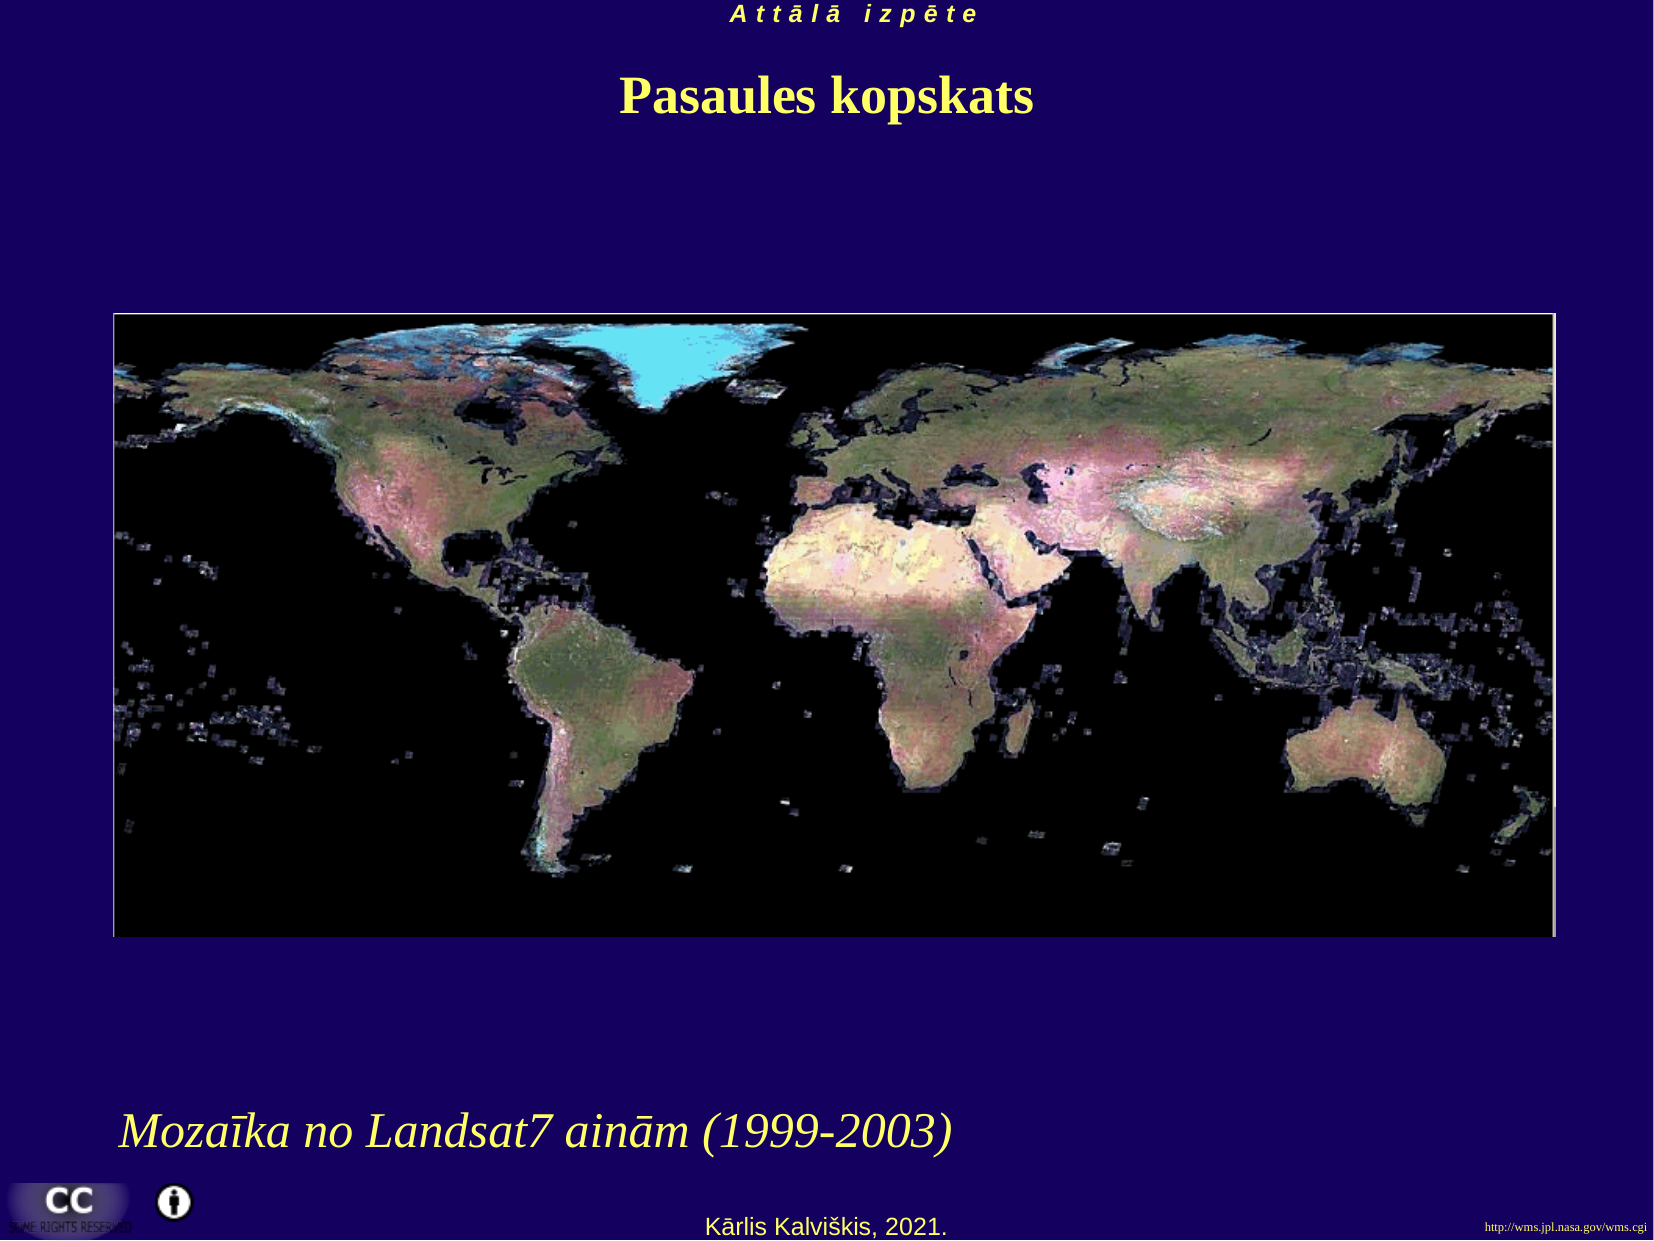

# Pasaules kopskats
Mozaīka no Landsat7 ainām (1999-2003)
http://wms.jpl.nasa.gov/wms.cgi